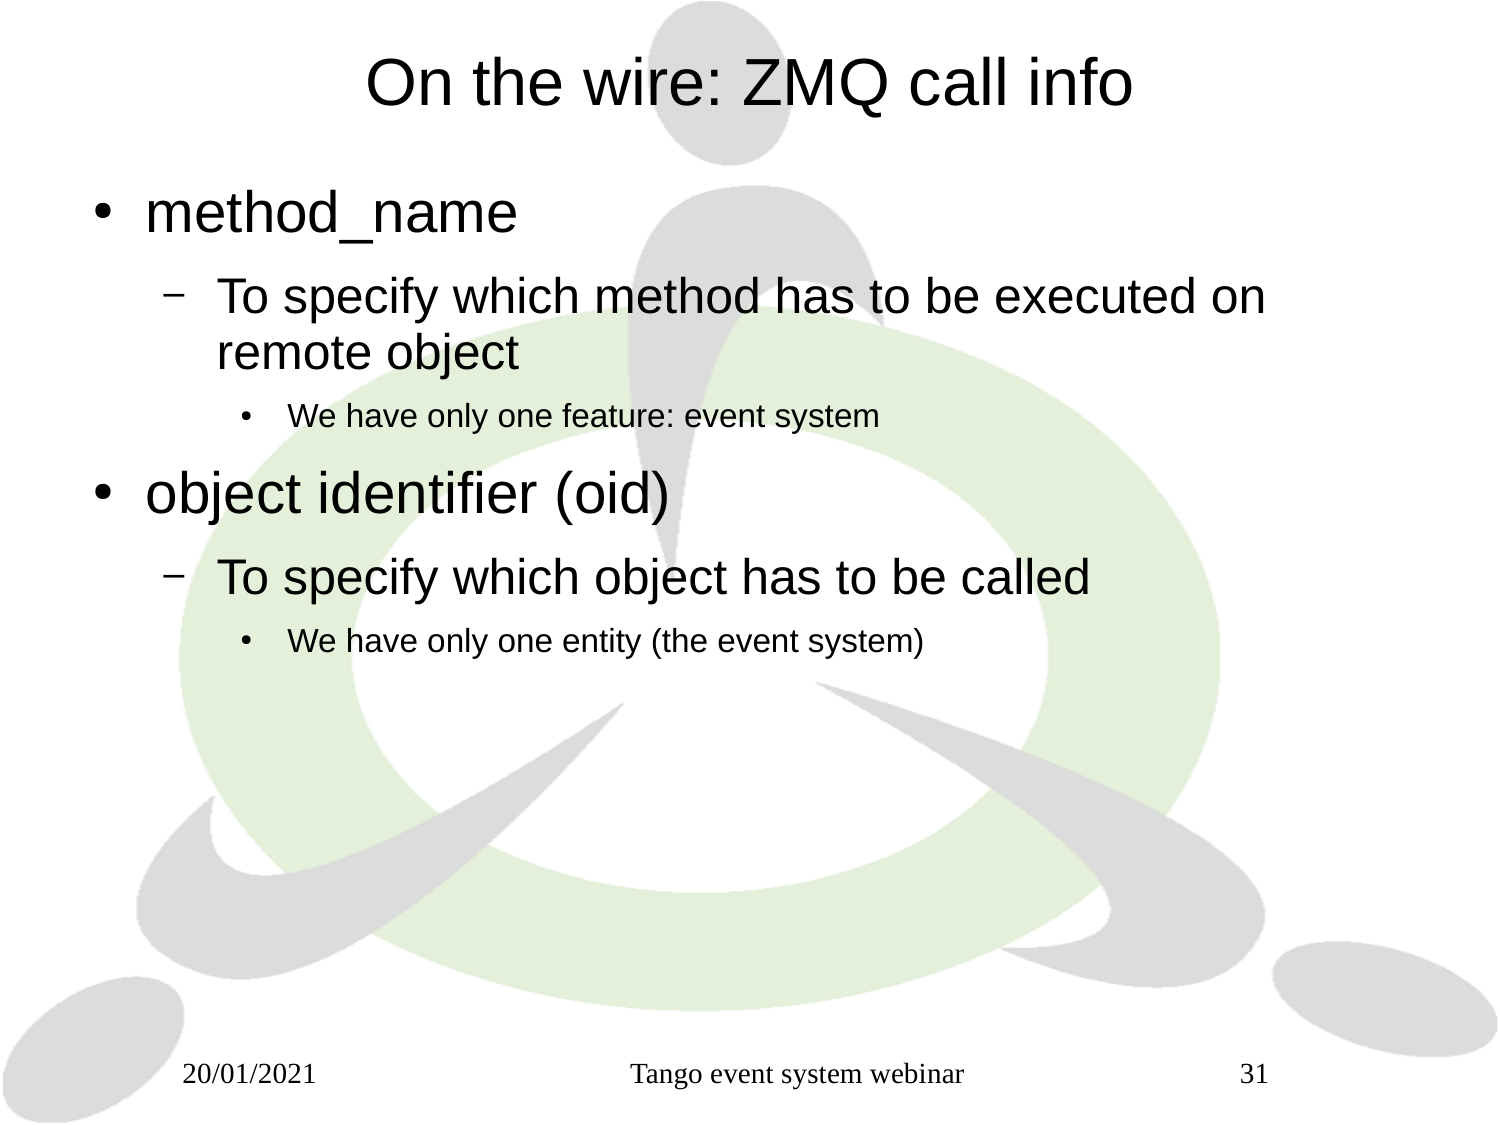

# On the wire: ZMQ call info
method_name
To specify which method has to be executed on remote object
We have only one feature: event system
object identifier (oid)
To specify which object has to be called
We have only one entity (the event system)
20/01/2021
Tango event system webinar
31